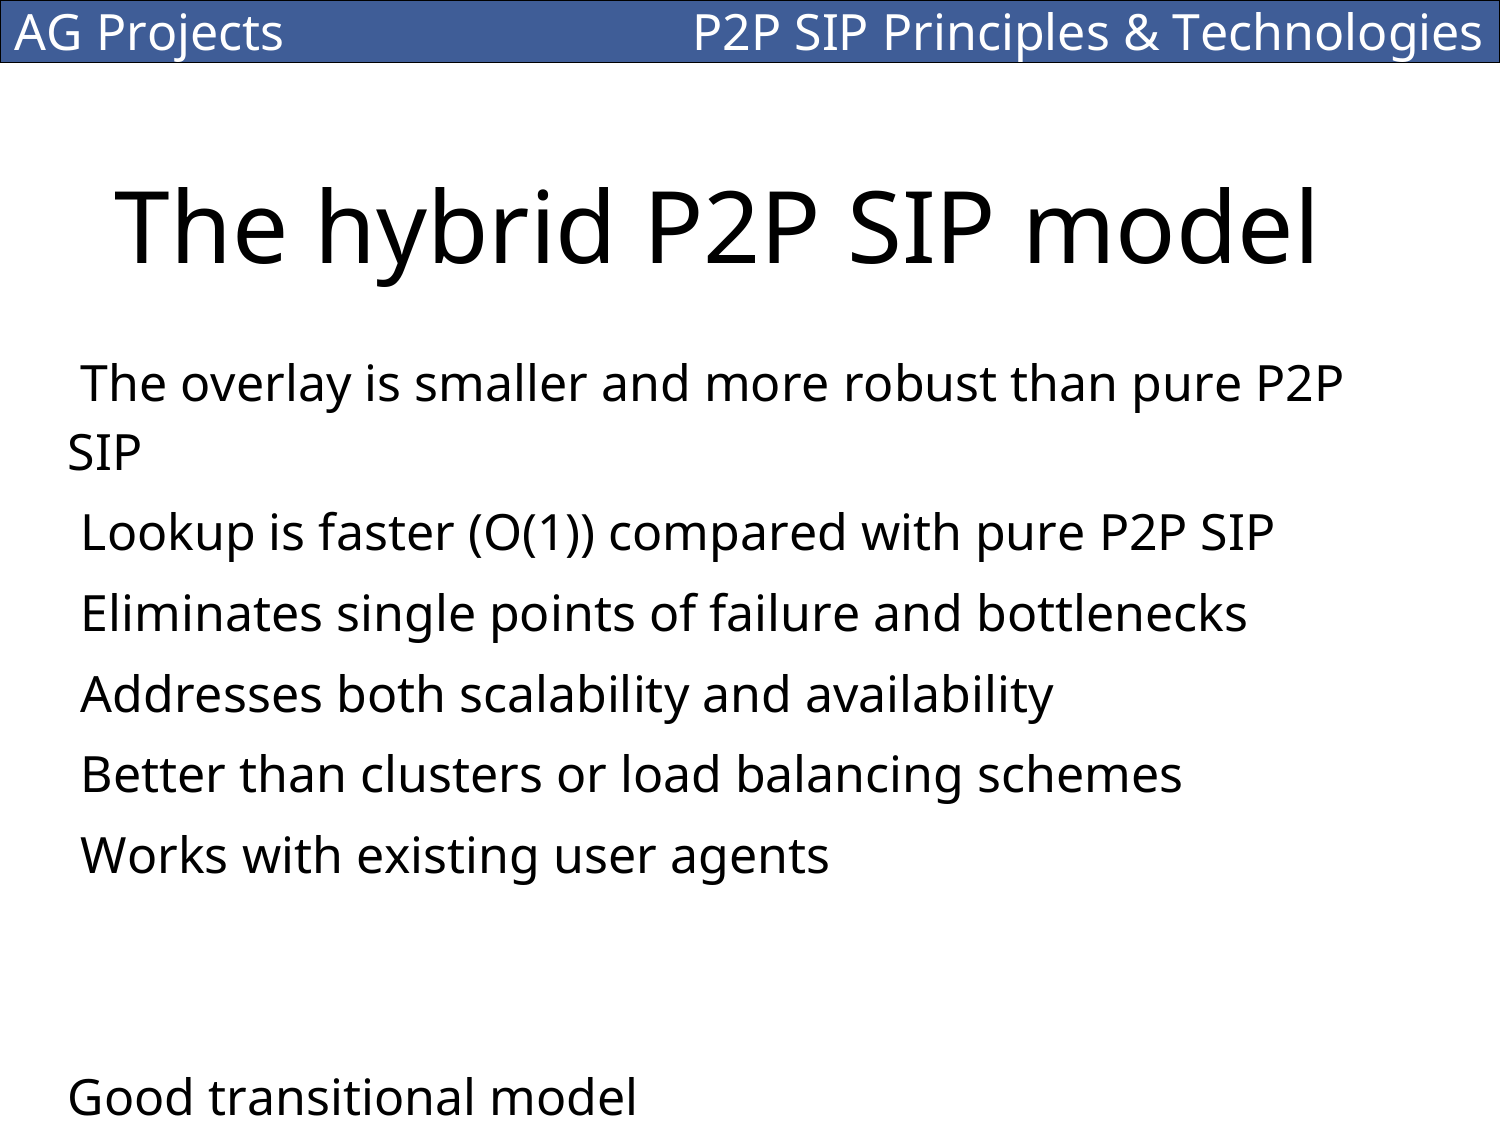

The hybrid P2P SIP model
 The overlay is smaller and more robust than pure P2P SIP
 Lookup is faster (O(1)) compared with pure P2P SIP
 Eliminates single points of failure and bottlenecks
 Addresses both scalability and availability
 Better than clusters or load balancing schemes
 Works with existing user agents
Good transitional model